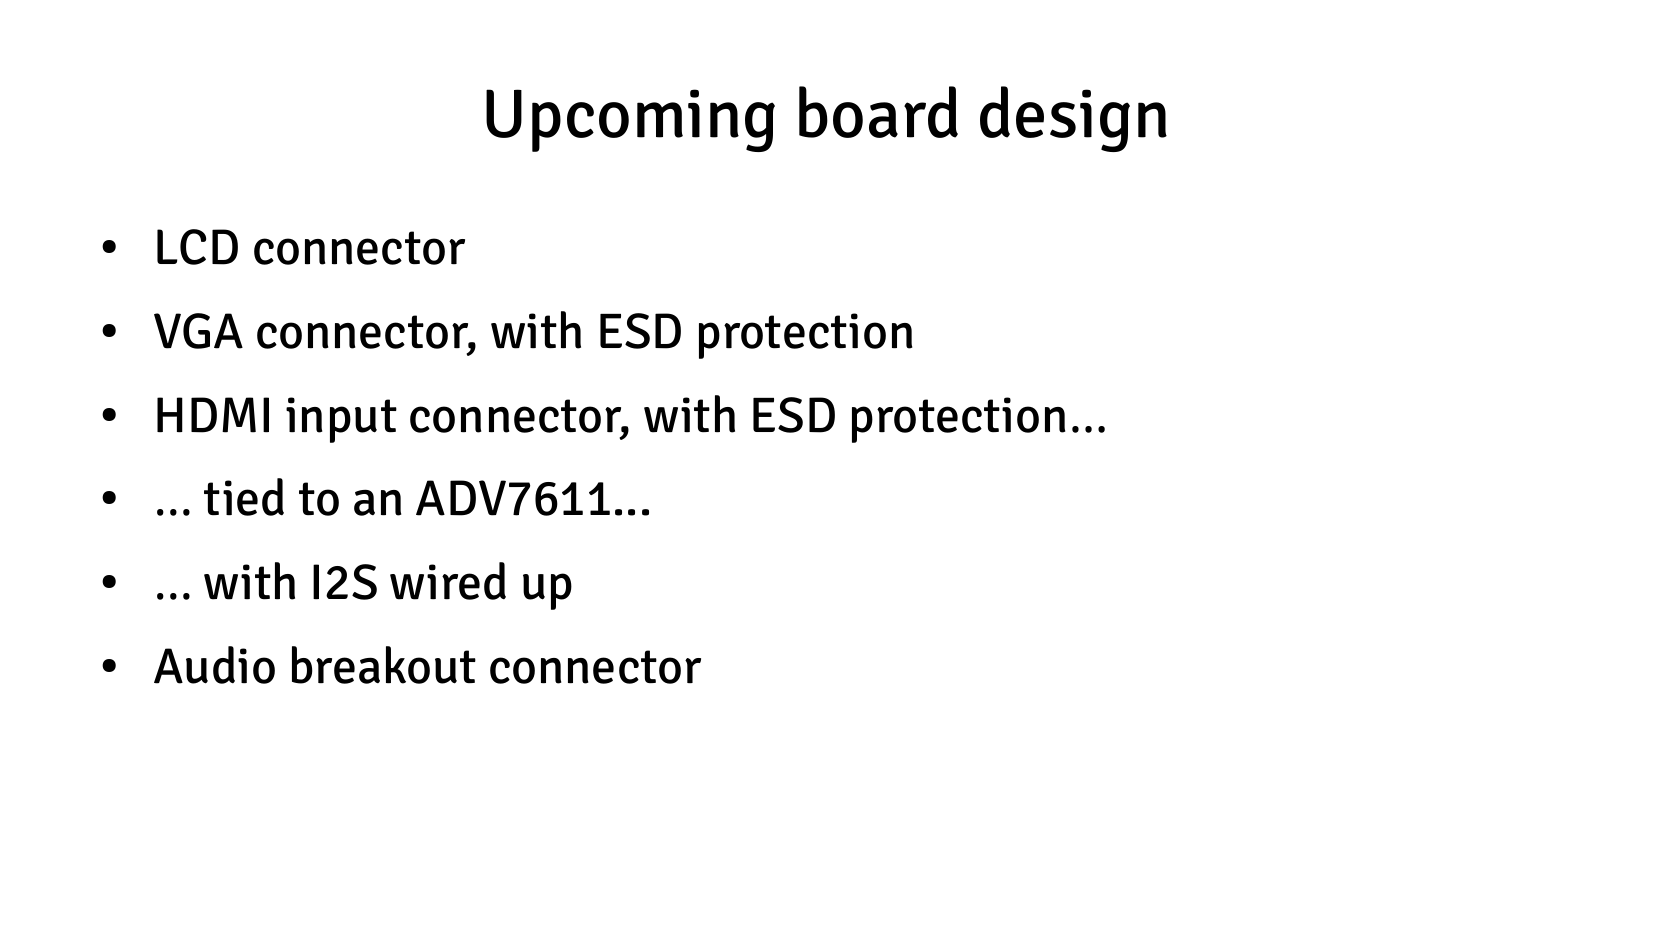

# Upcoming board design
LCD connector
VGA connector, with ESD protection
HDMI input connector, with ESD protection…
… tied to an ADV7611...
… with I2S wired up
Audio breakout connector